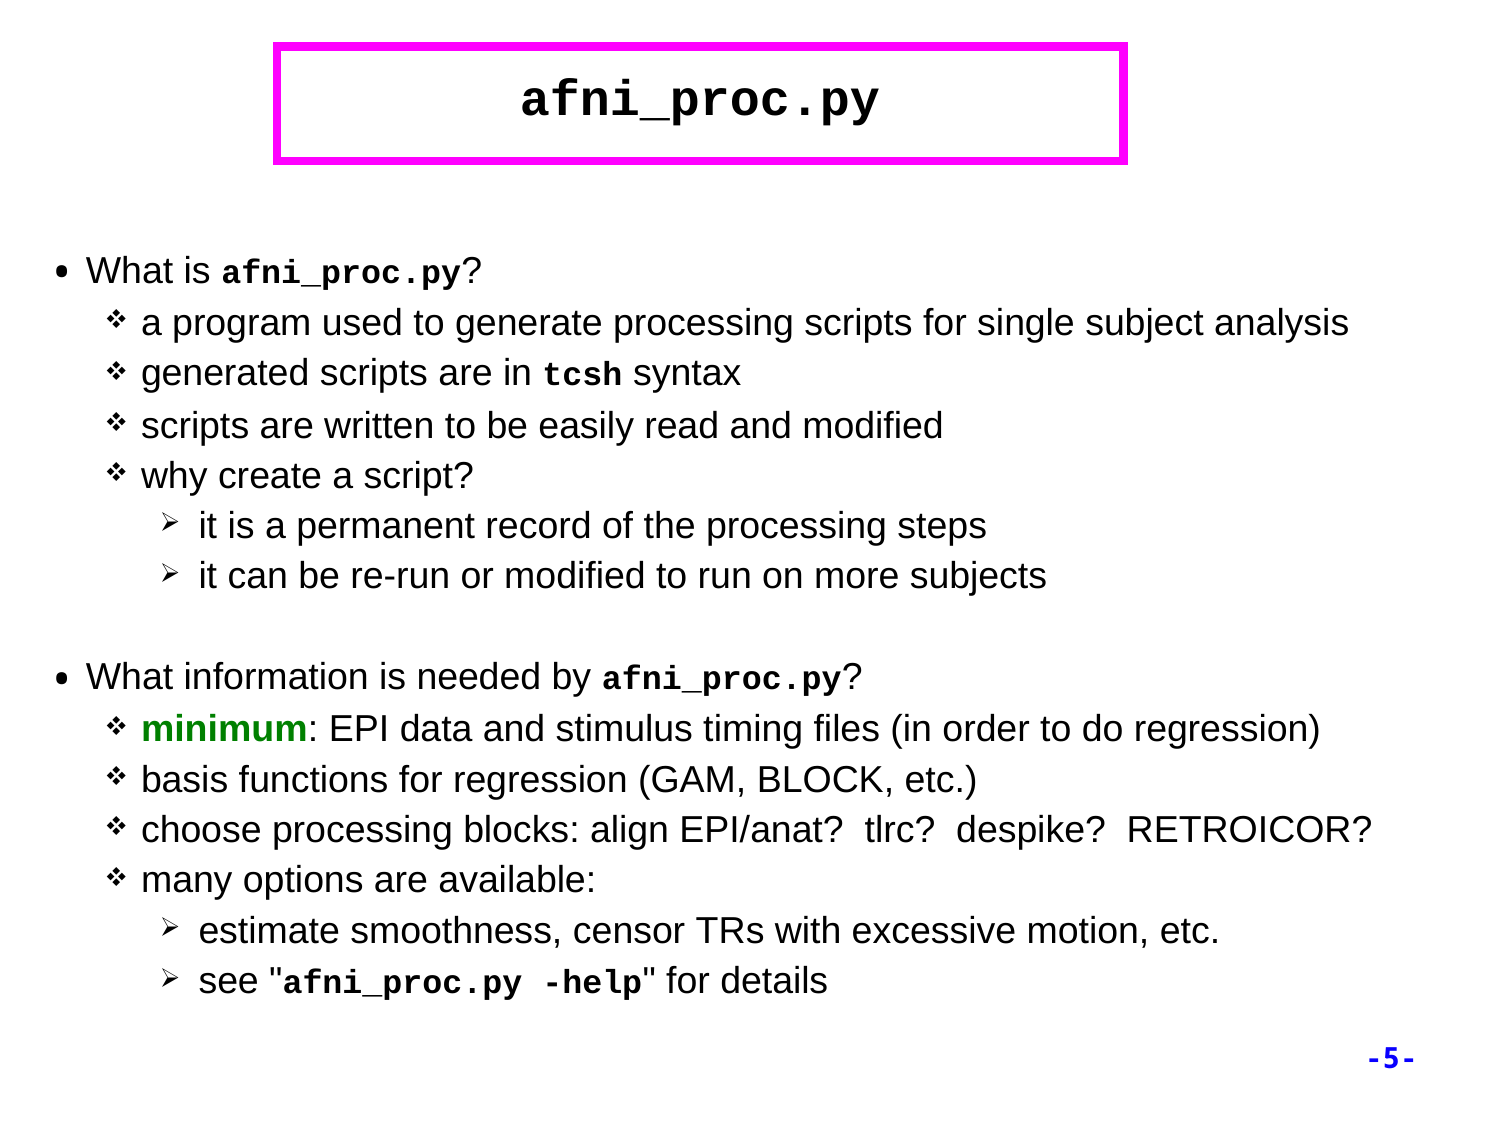

# afni_proc.py
What is afni_proc.py?
a program used to generate processing scripts for single subject analysis
generated scripts are in tcsh syntax
scripts are written to be easily read and modified
why create a script?
it is a permanent record of the processing steps
it can be re-run or modified to run on more subjects
What information is needed by afni_proc.py?
minimum: EPI data and stimulus timing files (in order to do regression)
basis functions for regression (GAM, BLOCK, etc.)
choose processing blocks: align EPI/anat? tlrc? despike? RETROICOR?
many options are available:
estimate smoothness, censor TRs with excessive motion, etc.
see "afni_proc.py -help" for details